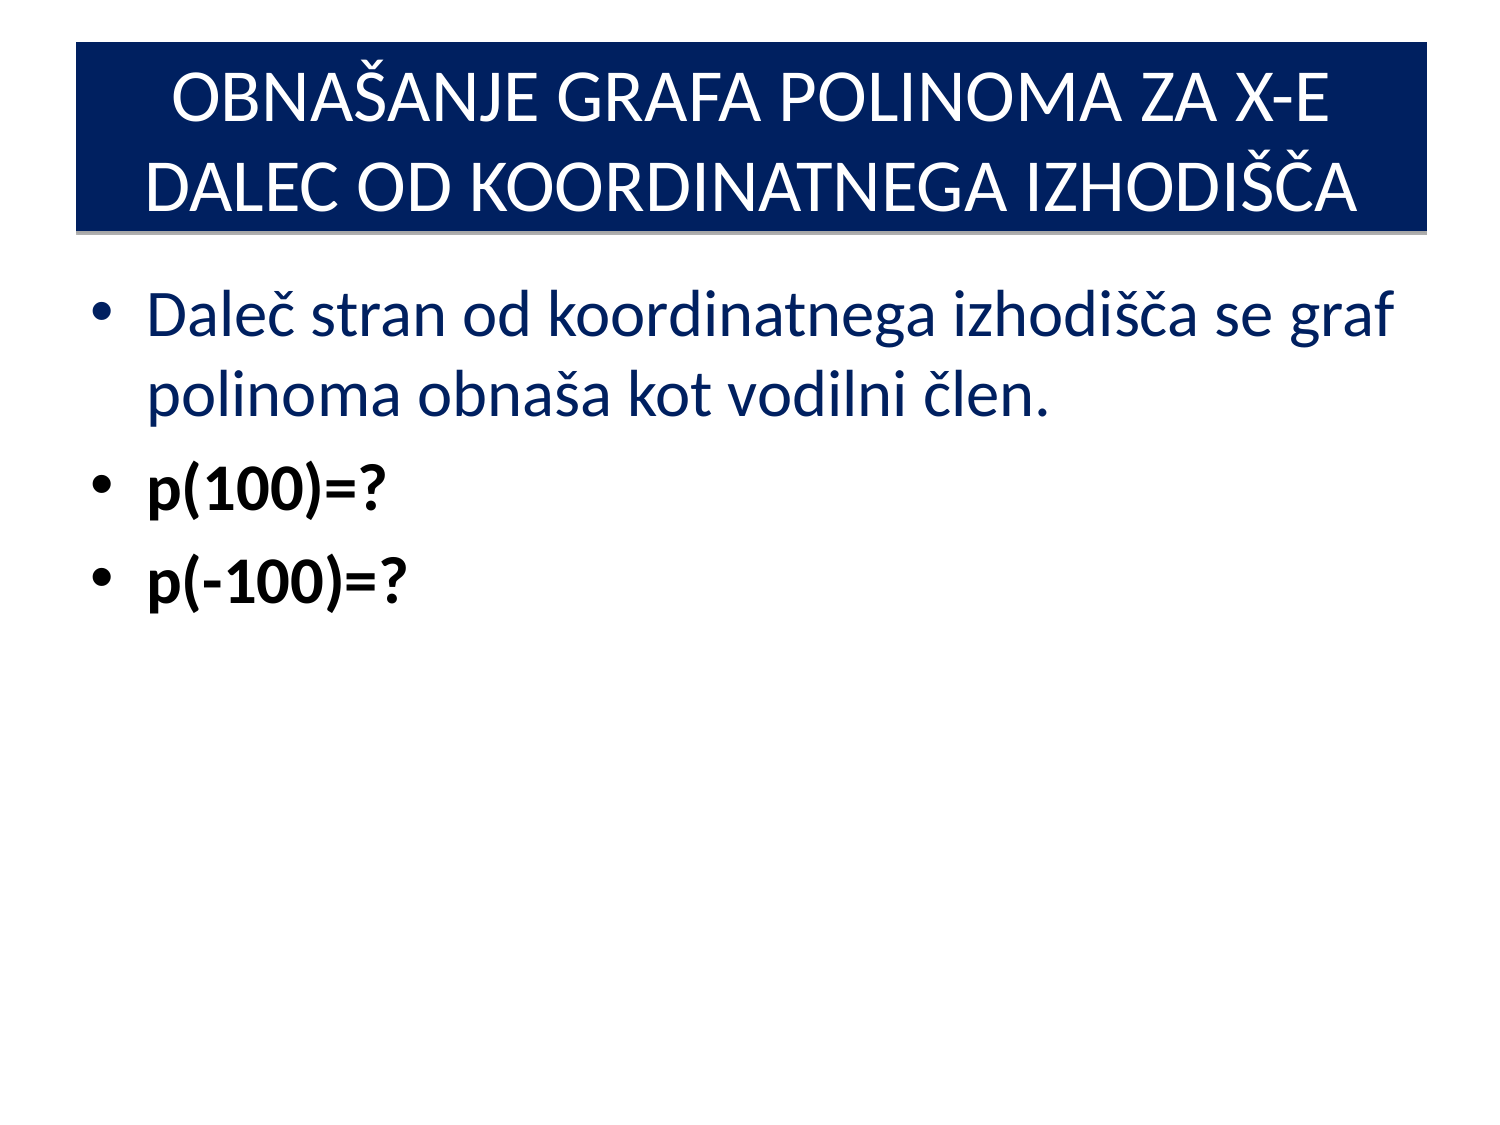

# OBNAŠANJE GRAFA POLINOMA ZA X-E DALEC OD KOORDINATNEGA IZHODIŠČA
Daleč stran od koordinatnega izhodišča se graf polinoma obnaša kot vodilni člen.
p(100)=?
p(-100)=?